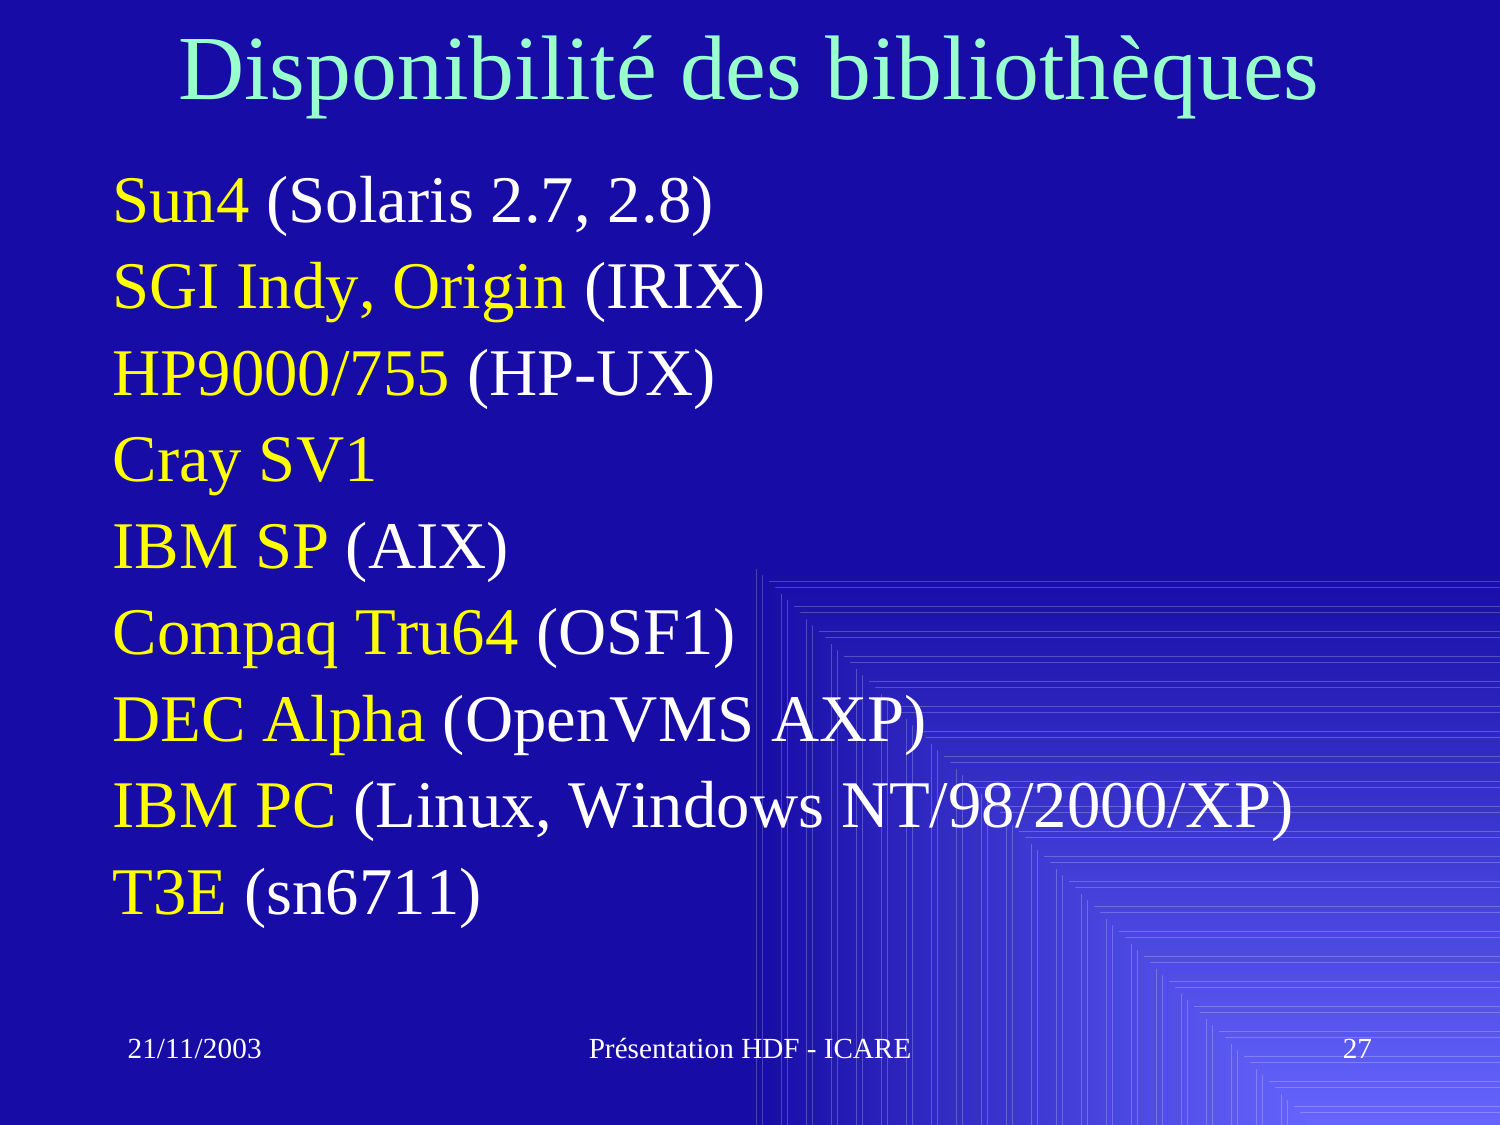

# Disponibilité des bibliothèques
Sun4 (Solaris 2.7, 2.8)
SGI Indy, Origin (IRIX)
HP9000/755 (HP-UX)
Cray SV1
IBM SP (AIX)
Compaq Tru64 (OSF1)
DEC Alpha (OpenVMS AXP)
IBM PC (Linux, Windows NT/98/2000/XP)
T3E (sn6711)
21/11/2003
Présentation HDF - ICARE
27